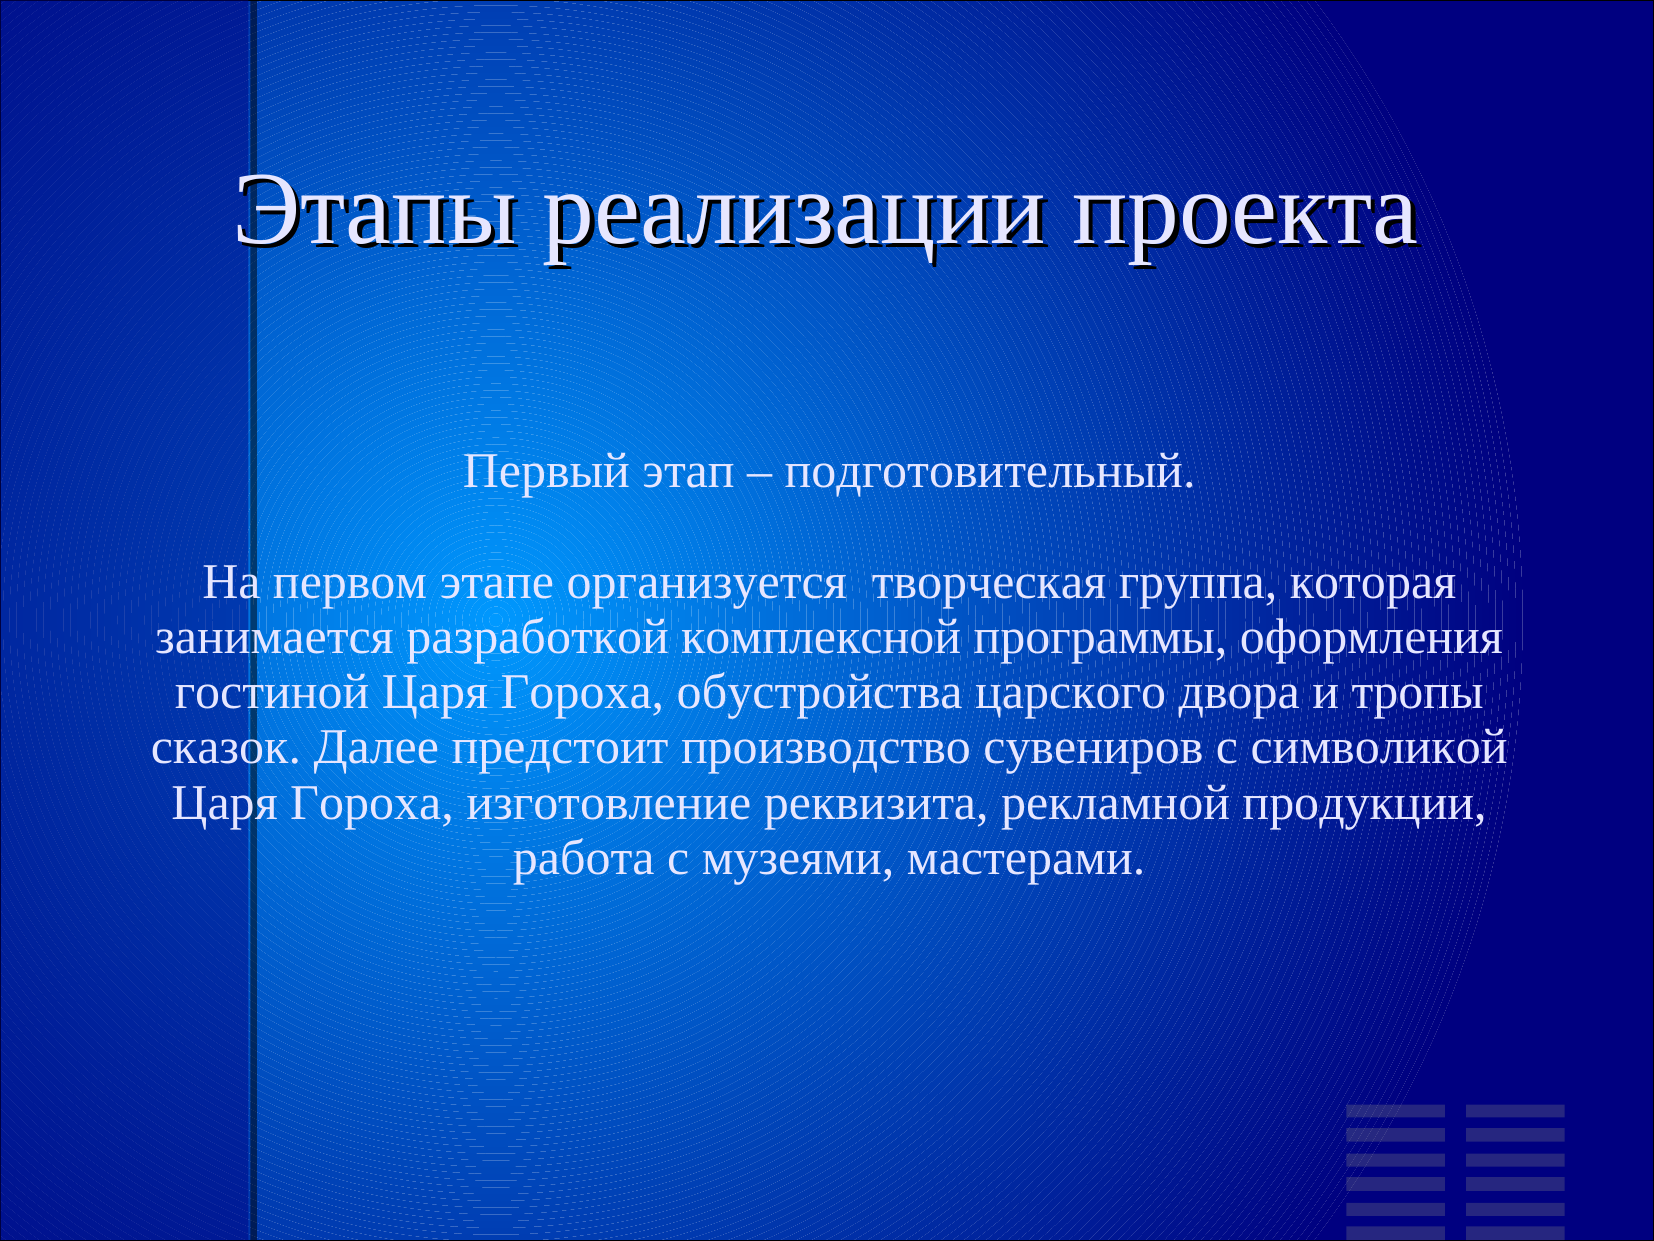

# Этапы реализации проекта
Первый этап – подготовительный.
На первом этапе организуется творческая группа, которая занимается разработкой комплексной программы, оформления гостиной Царя Гороха, обустройства царского двора и тропы сказок. Далее предстоит производство сувениров с символикой Царя Гороха, изготовление реквизита, рекламной продукции, работа с музеями, мастерами.